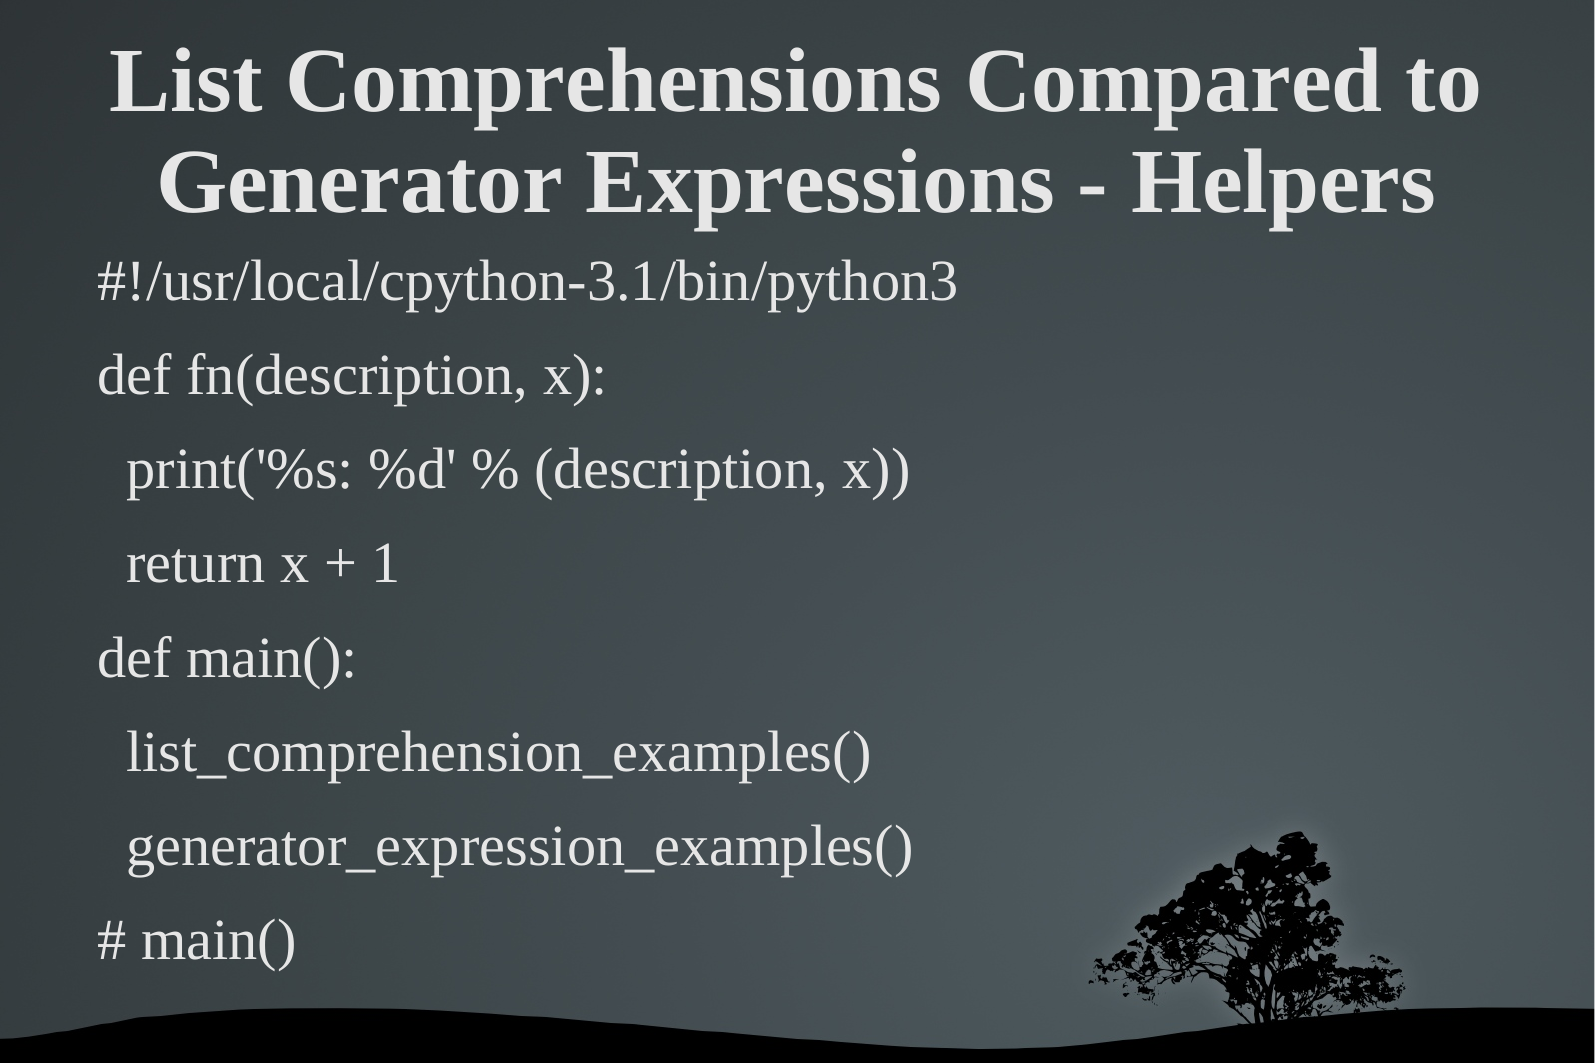

# List Comprehensions Compared to Generator Expressions - Helpers
#!/usr/local/cpython-3.1/bin/python3
def fn(description, x):
 print('%s: %d' % (description, x))
 return x + 1
def main():
 list_comprehension_examples()
 generator_expression_examples()
# main()